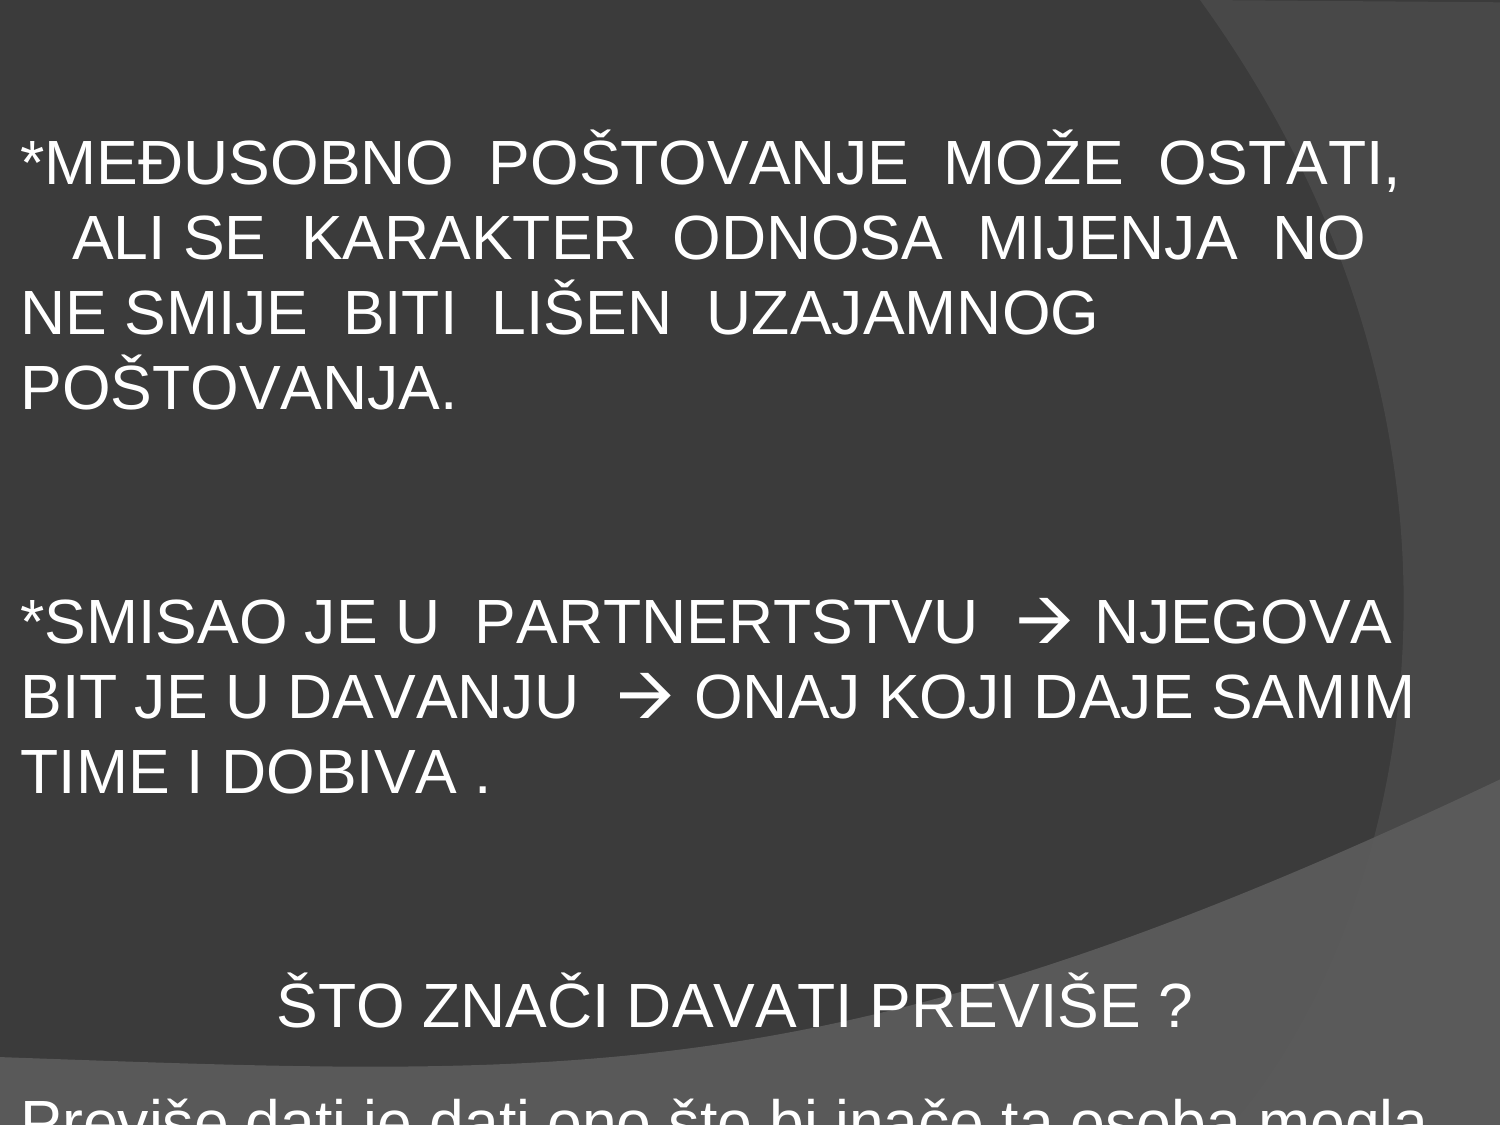

*MEĐUSOBNO POŠTOVANJE MOŽE OSTATI, ALI SE KARAKTER ODNOSA MIJENJA NO NE SMIJE BITI LIŠEN UZAJAMNOG POŠTOVANJA.
*SMISAO JE U PARTNERTSTVU  NJEGOVA BIT JE U DAVANJU  ONAJ KOJI DAJE SAMIM TIME I DOBIVA .
ŠTO ZNAČI DAVATI PREVIŠE ?
Previše dati je dati ono što bi inače ta osoba mogla sama priskrbiti  kad skrbimo mlađoj osobi tako da radimo umjesto nje kočimo njezin razvoj, a ne potičemo osamostaljivanje.
DVA SU VAŽNA ELEMENTA – LJUBAV I ZAHTJEVNOSTI
LJUBAV povećava sigurnost i samopouzdanje.
ZAHTJEVNOST razvija djetetovu odgovornost i spremnost
u rješavanju poteškoća.
PRETJERANOŠĆU iskazivanja ljubavi stvaramo parazite sklone ovisnostima, stvaramo nesigurne i neurotične osobe.
		SAMO ODMJERENOŠĆU OBA ELEMENTA STVARAMO ZDRAVU LIČNOST